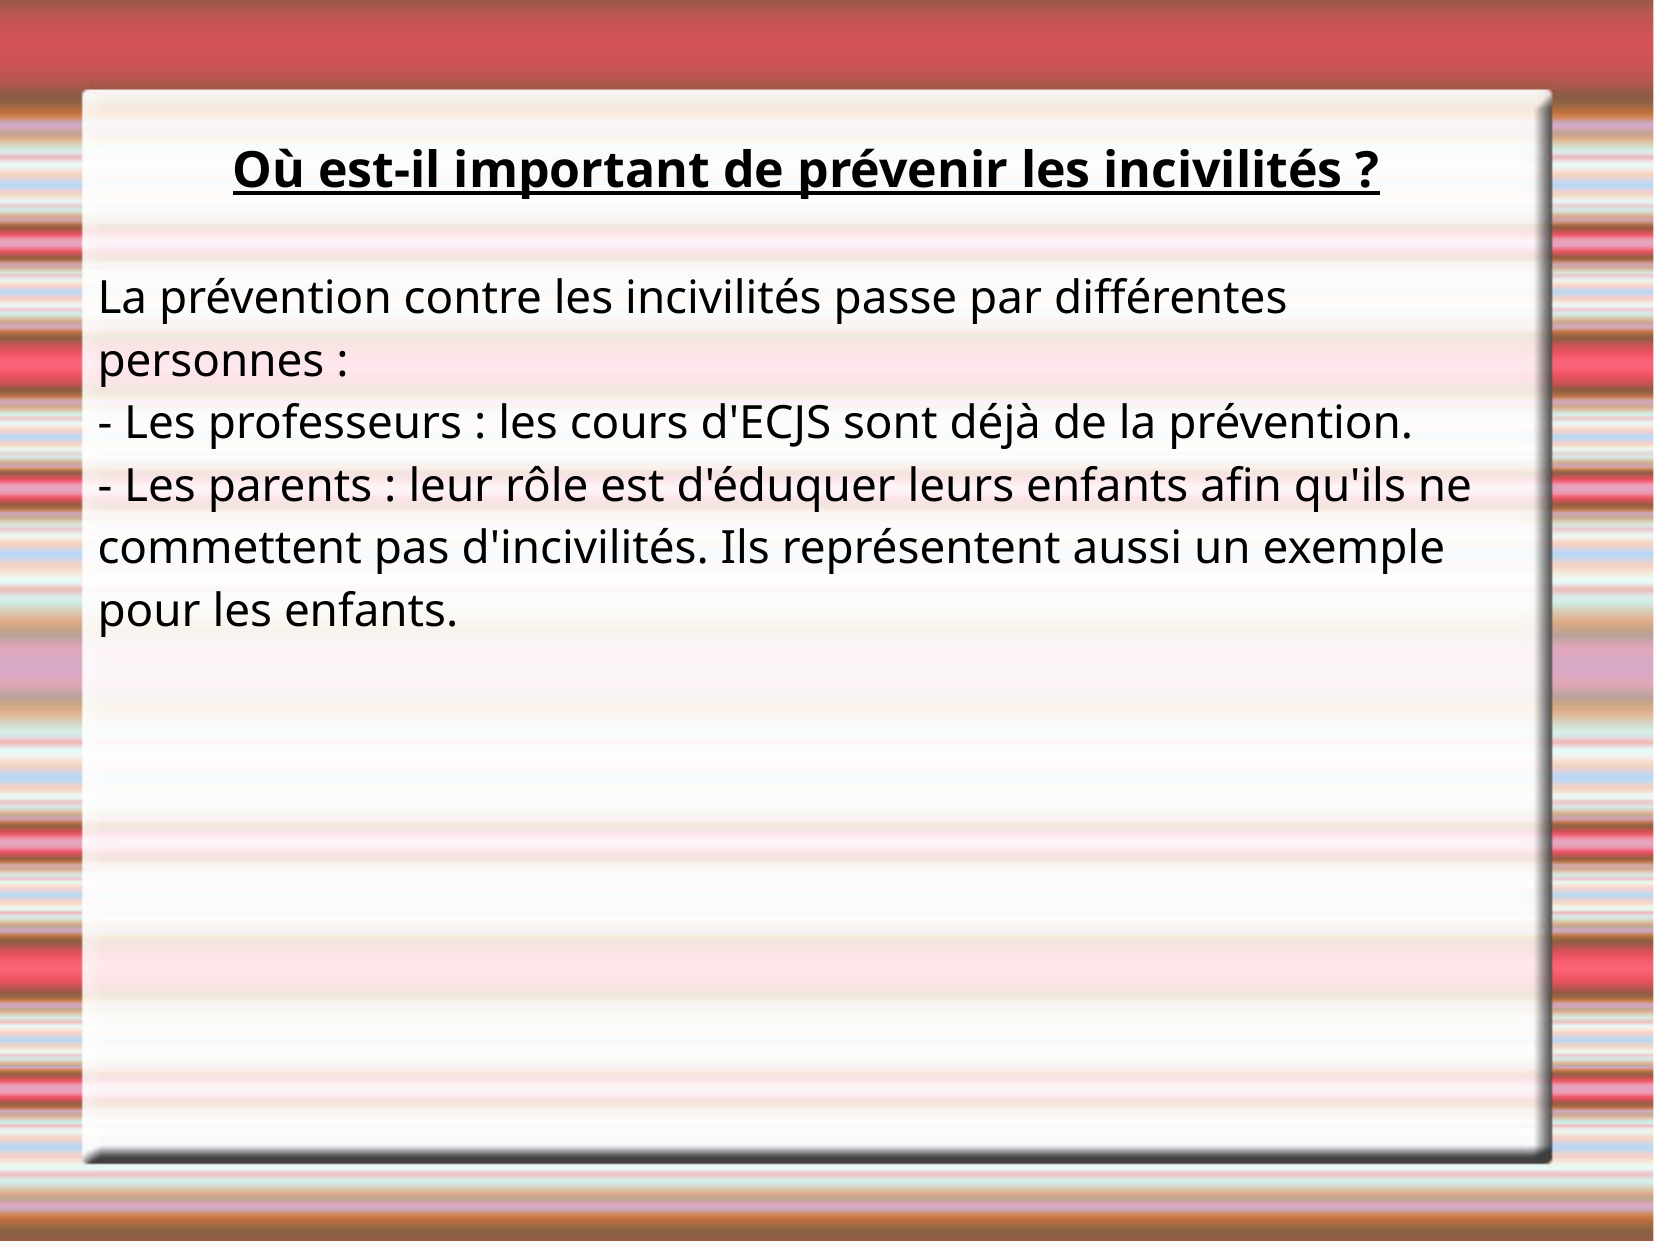

Où est-il important de prévenir les incivilités ?
La prévention contre les incivilités passe par différentes personnes :
- Les professeurs : les cours d'ECJS sont déjà de la prévention.
- Les parents : leur rôle est d'éduquer leurs enfants afin qu'ils ne commettent pas d'incivilités. Ils représentent aussi un exemple pour les enfants.